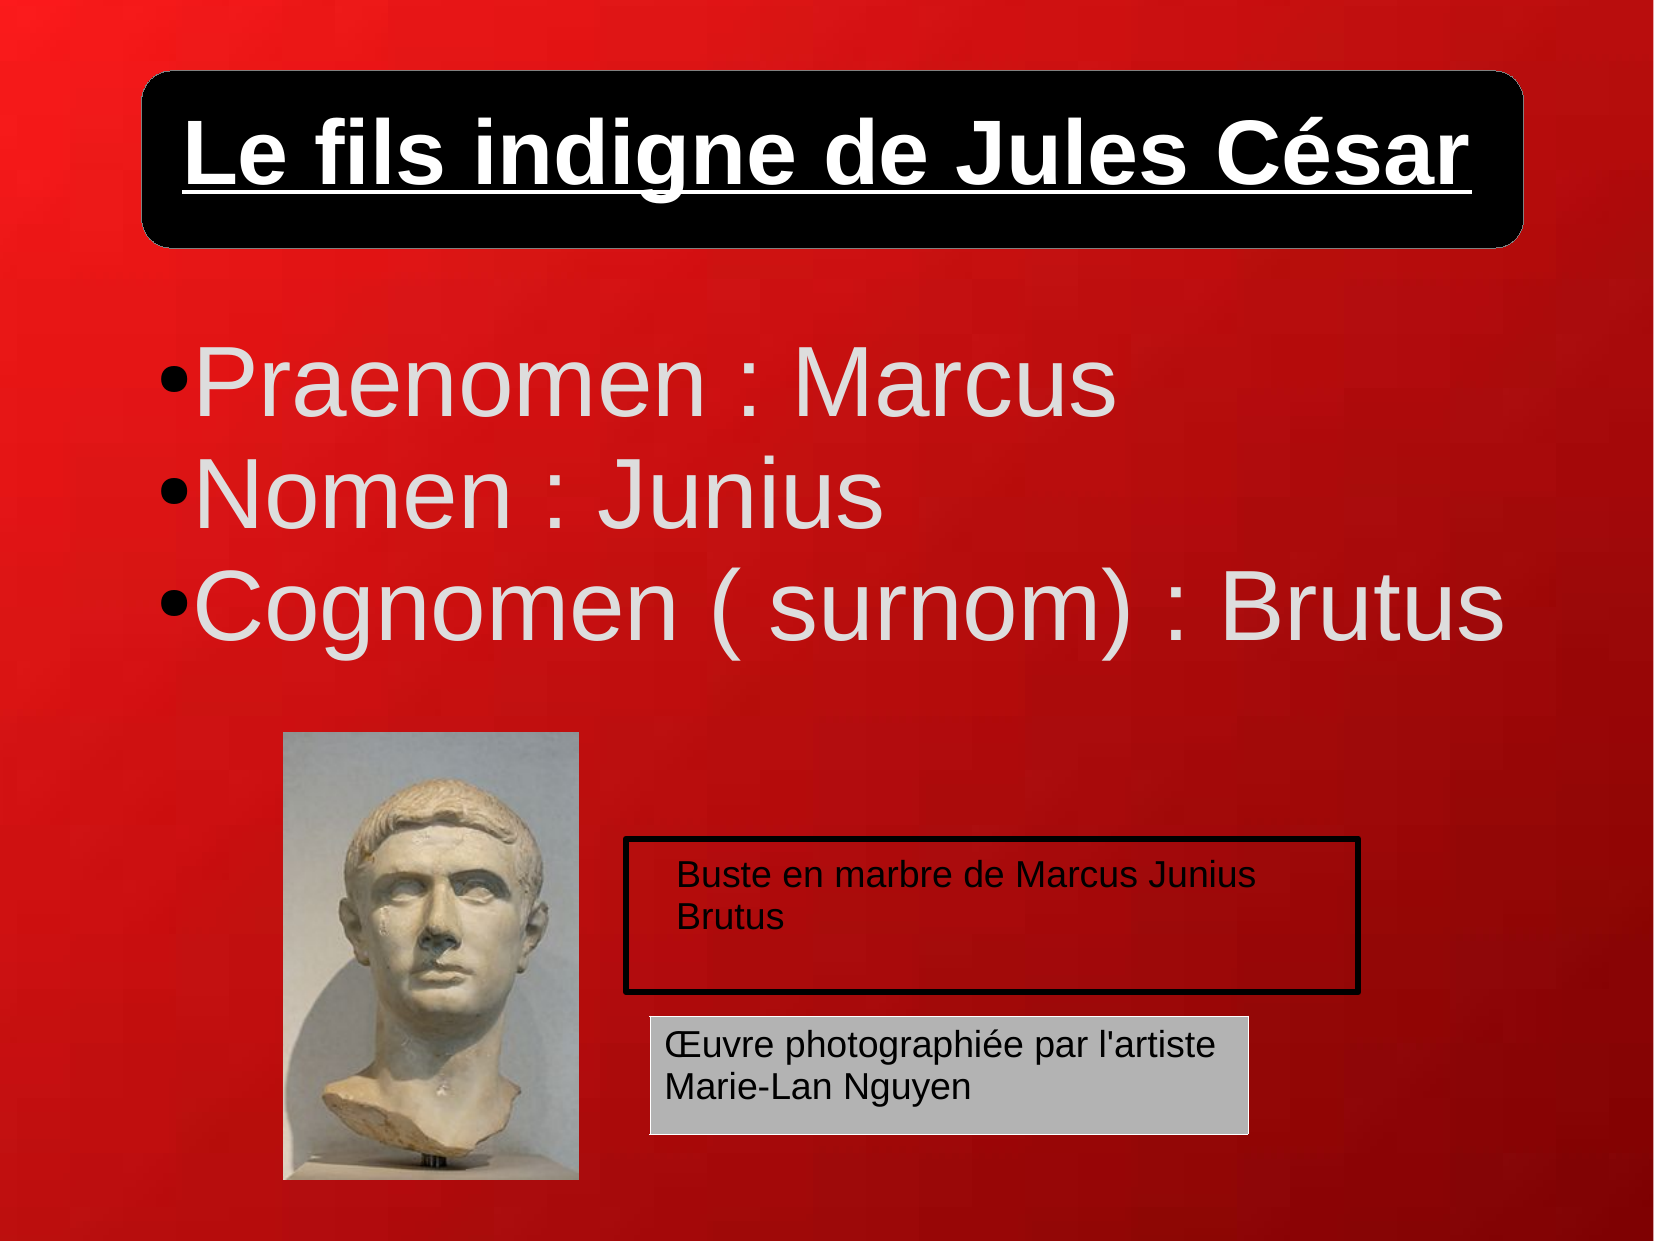

# Le fils indigne de Jules César
Praenomen : Marcus
Nomen : Junius
Cognomen ( surnom) : Brutus
Buste en marbre de Marcus Junius Brutus
| Œuvre photographiée par l'artiste Marie-Lan Nguyen |
| --- |